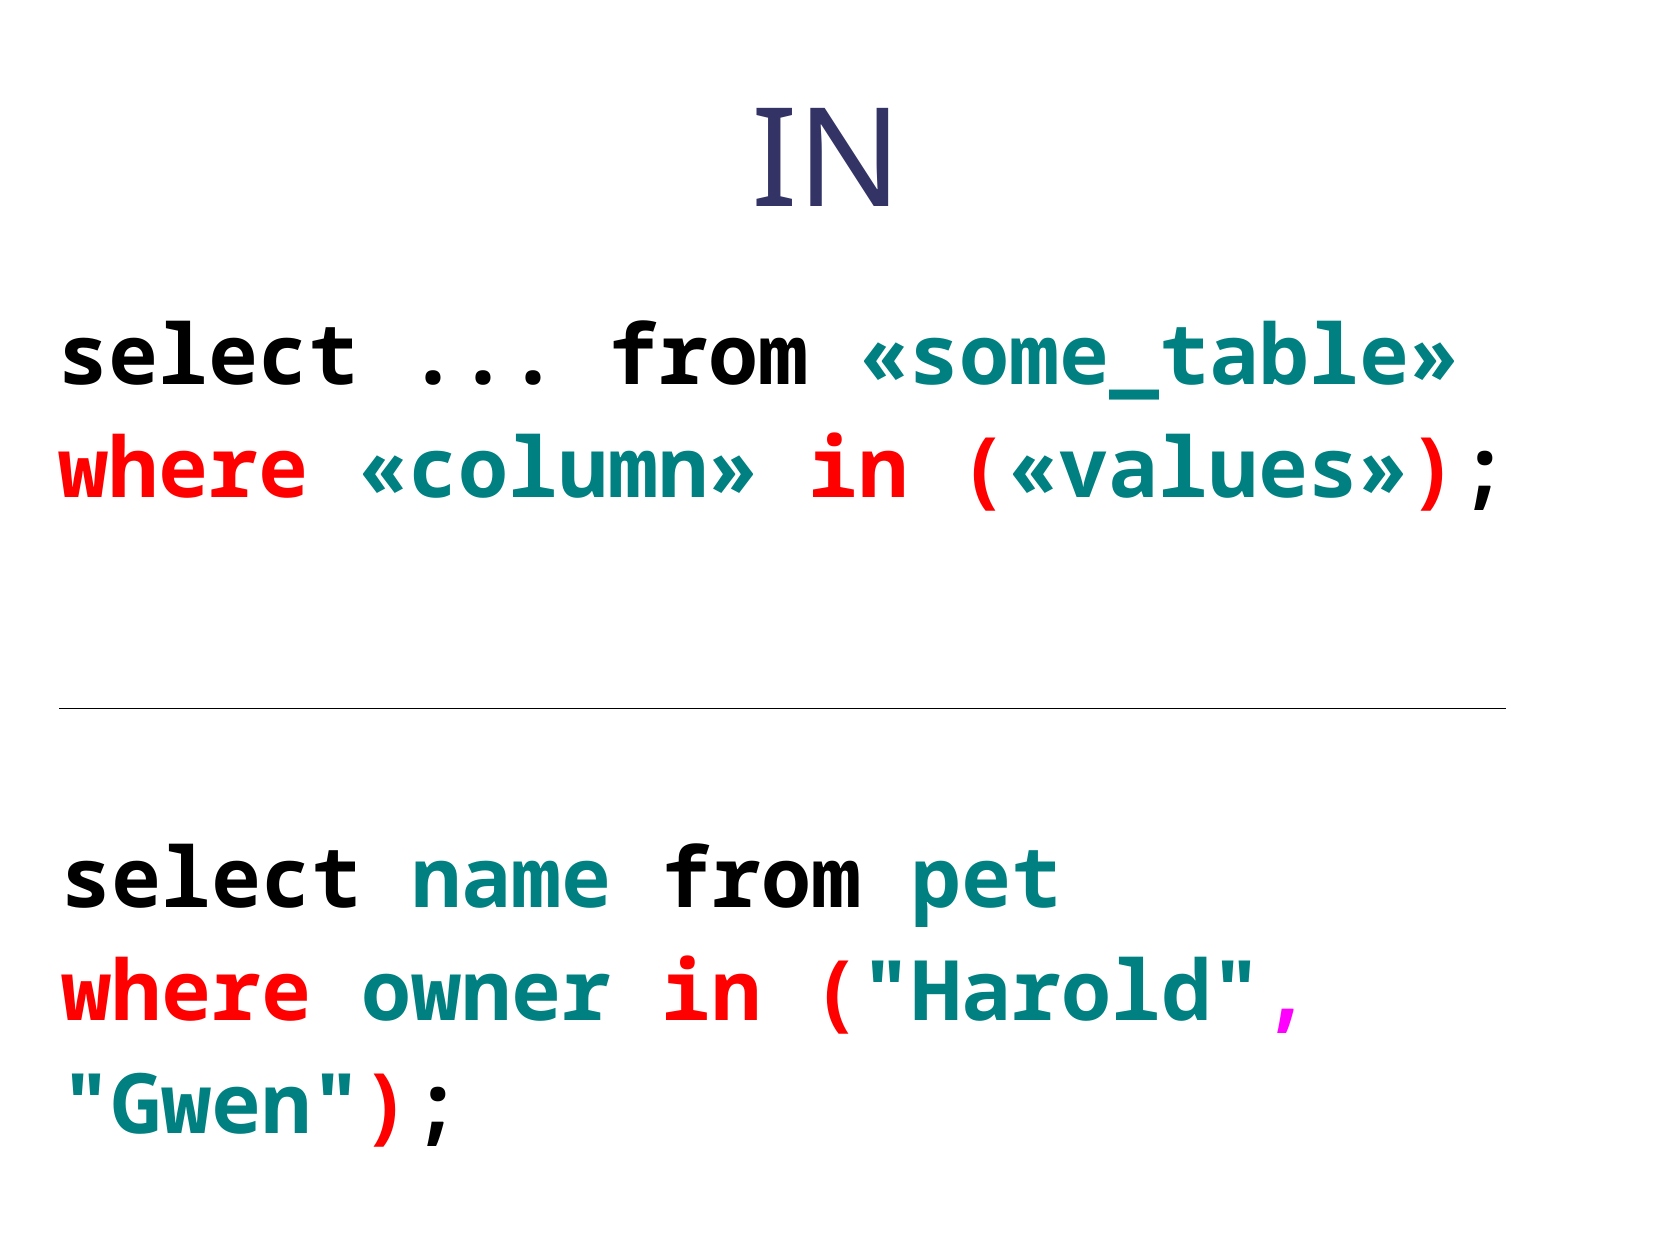

# IN
select ... from «some_table»
where «column» in («values»);
select name from pet
where owner in ("Harold",
"Gwen");